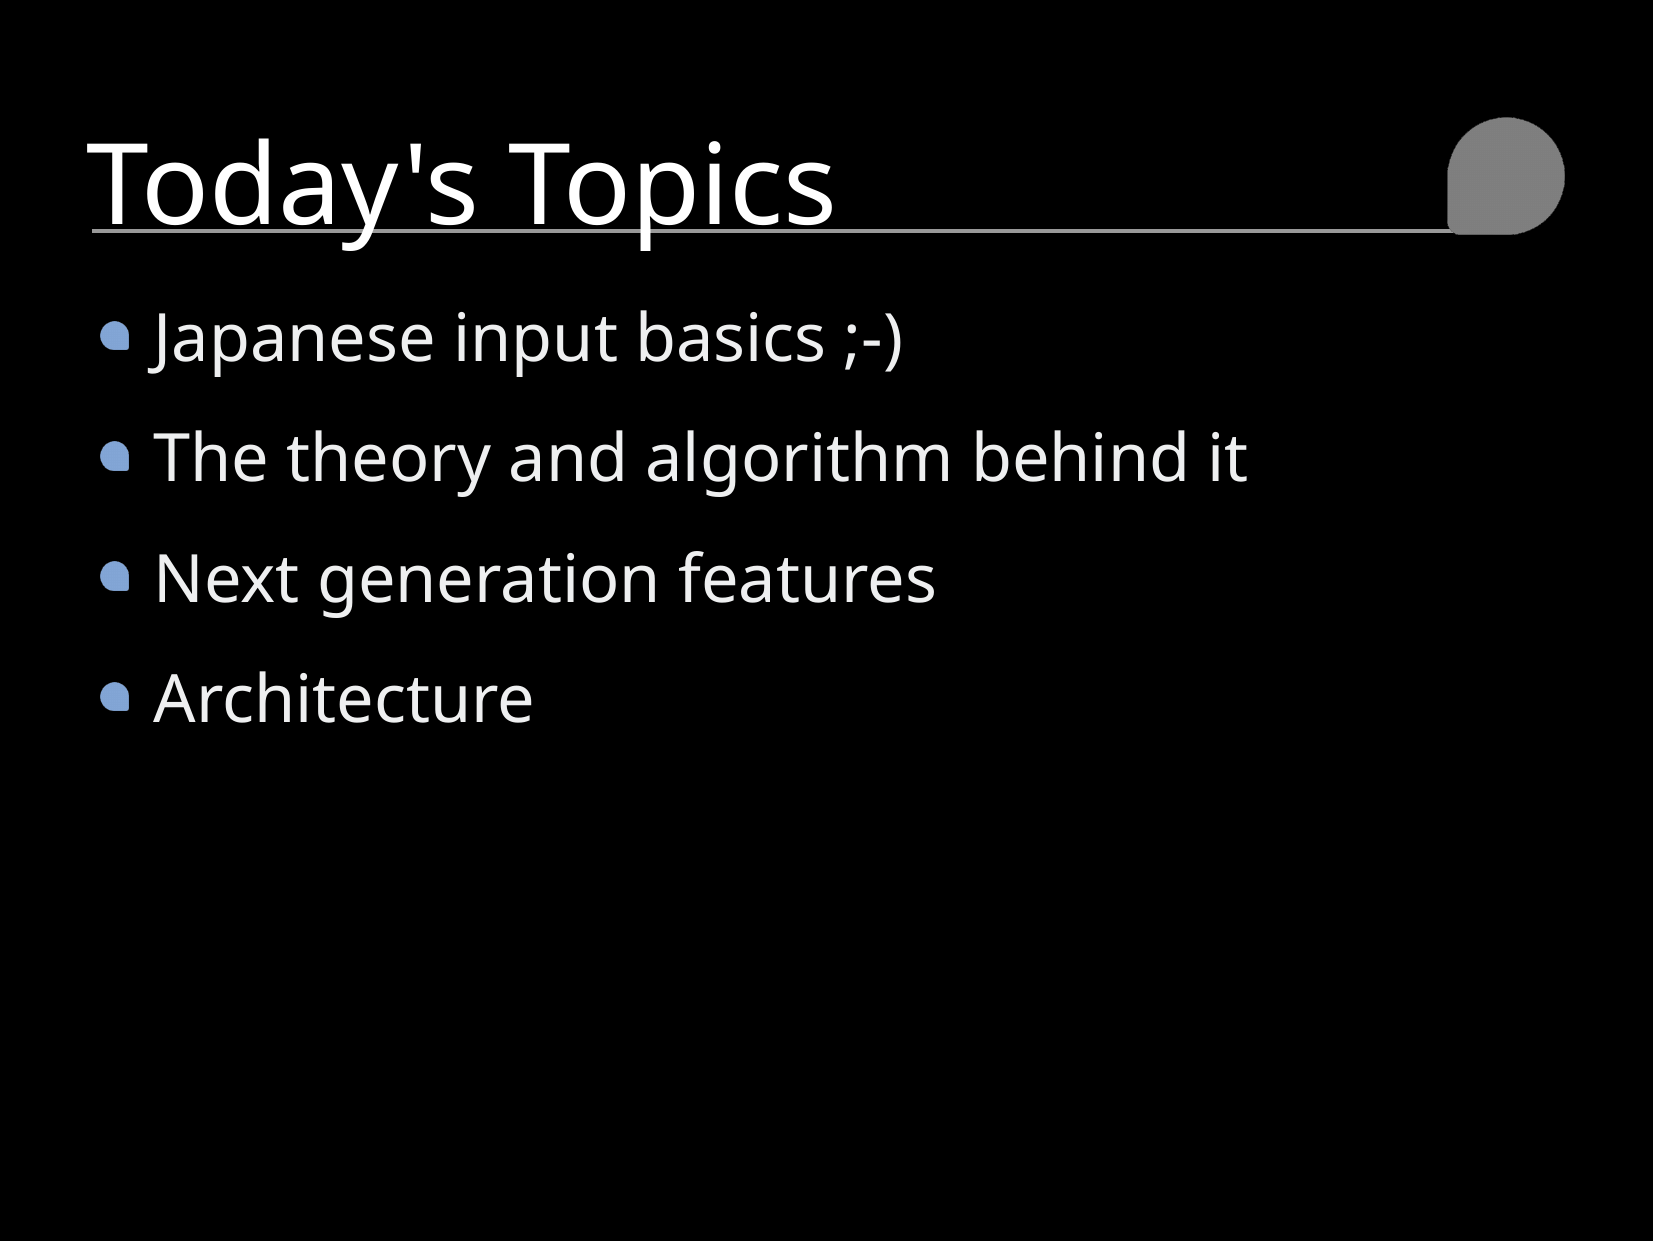

# Today's Topics
Japanese input basics ;-)
The theory and algorithm behind it
Next generation features
Architecture